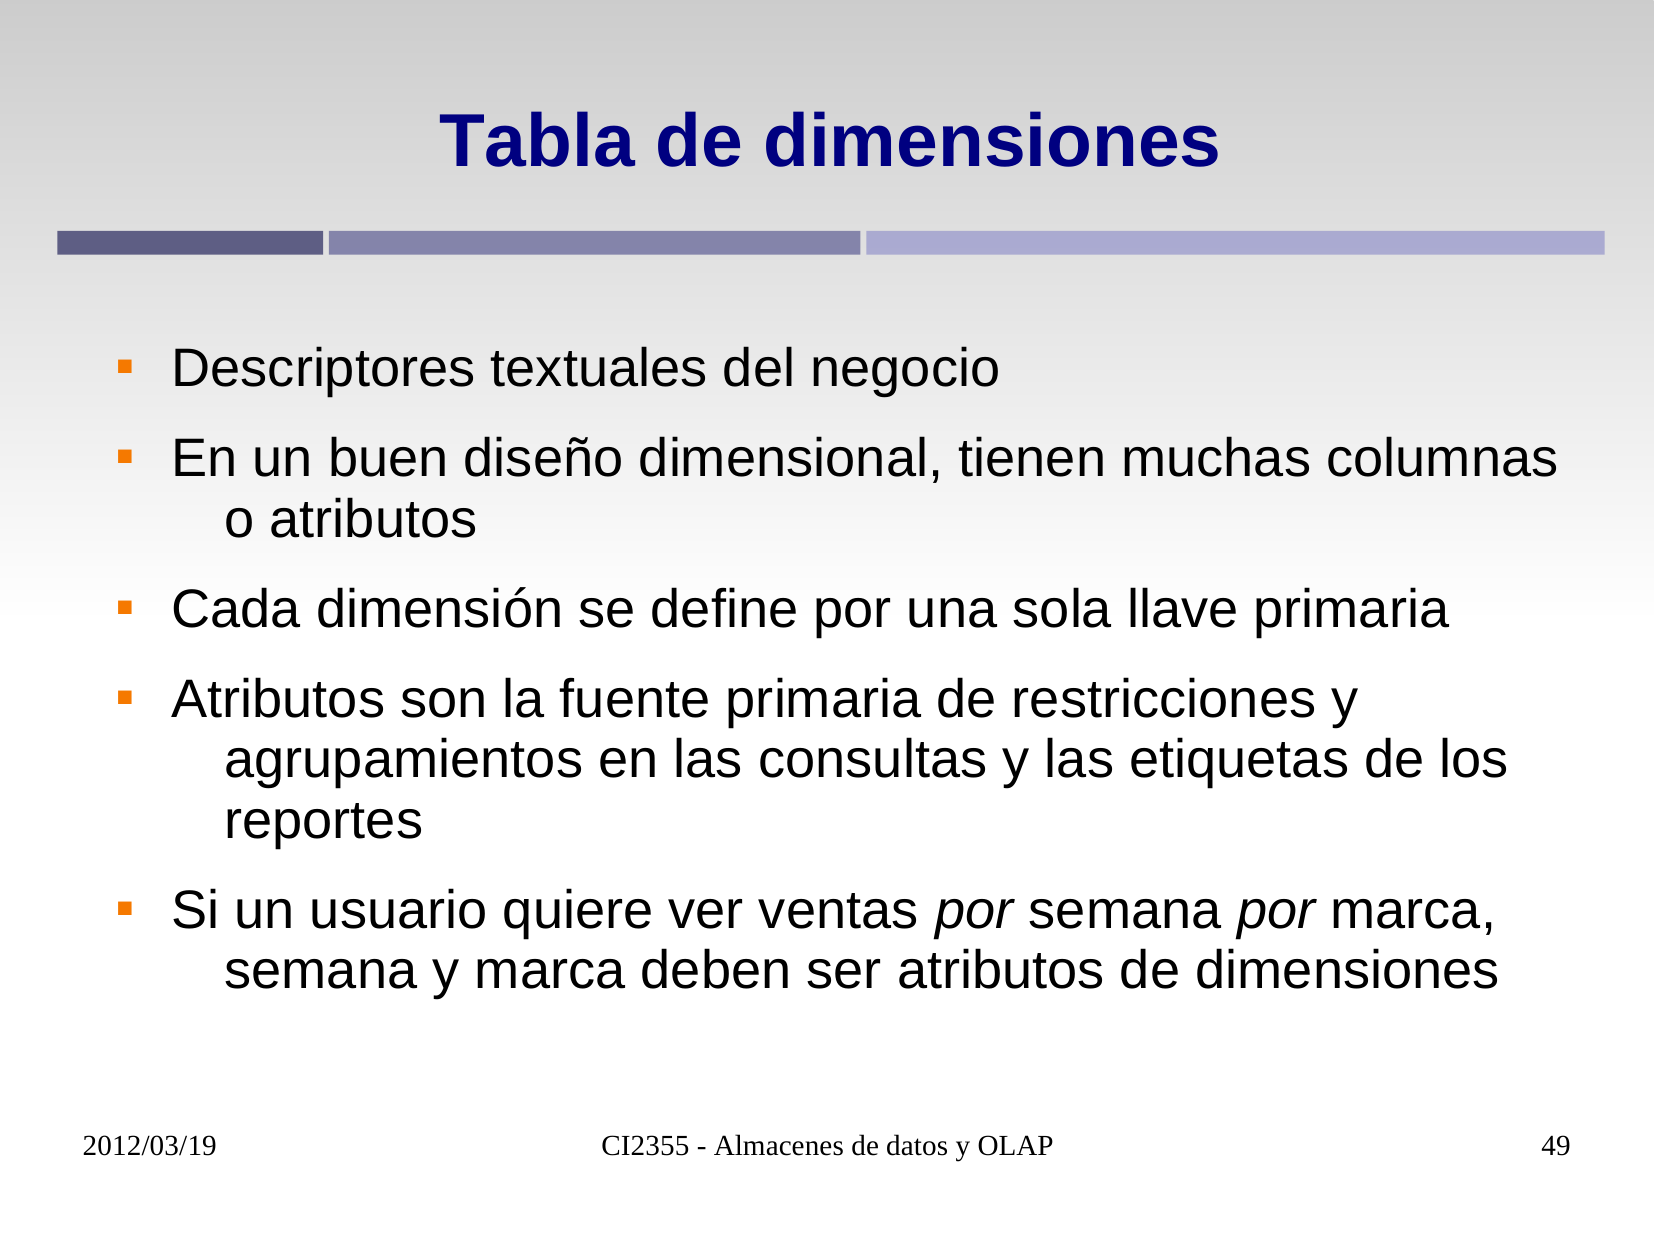

# Tabla de dimensiones
Descriptores textuales del negocio
En un buen diseño dimensional, tienen muchas columnas o atributos
Cada dimensión se define por una sola llave primaria
Atributos son la fuente primaria de restricciones y agrupamientos en las consultas y las etiquetas de los reportes
Si un usuario quiere ver ventas por semana por marca, semana y marca deben ser atributos de dimensiones
2012/03/19
CI2355 - Almacenes de datos y OLAP
49